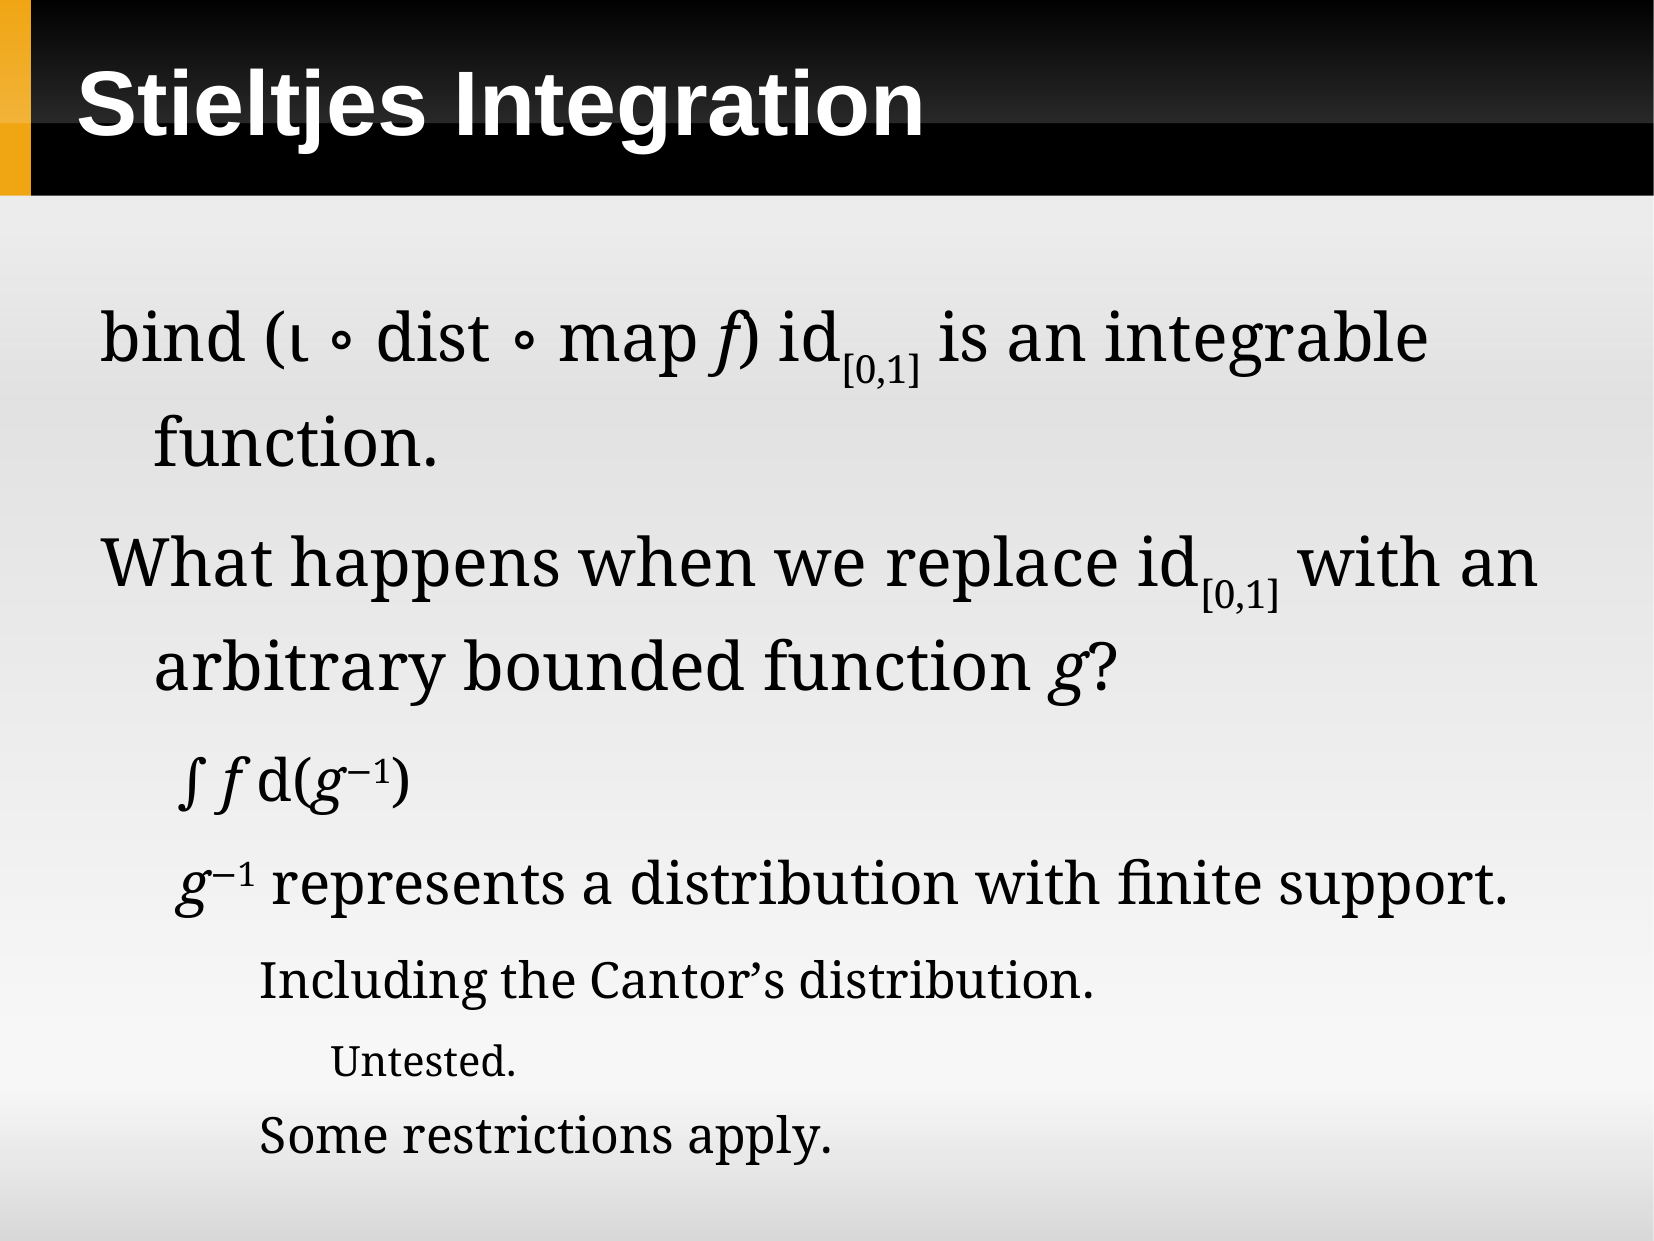

# Stieltjes Integration
bind (ι ∘ dist ∘ map f) id[0,1] is an integrable function.
What happens when we replace id[0,1] with an arbitrary bounded function g?
∫ f d(g−1)
g−1 represents a distribution with finite support.
Including the Cantor’s distribution.
Untested.
Some restrictions apply.